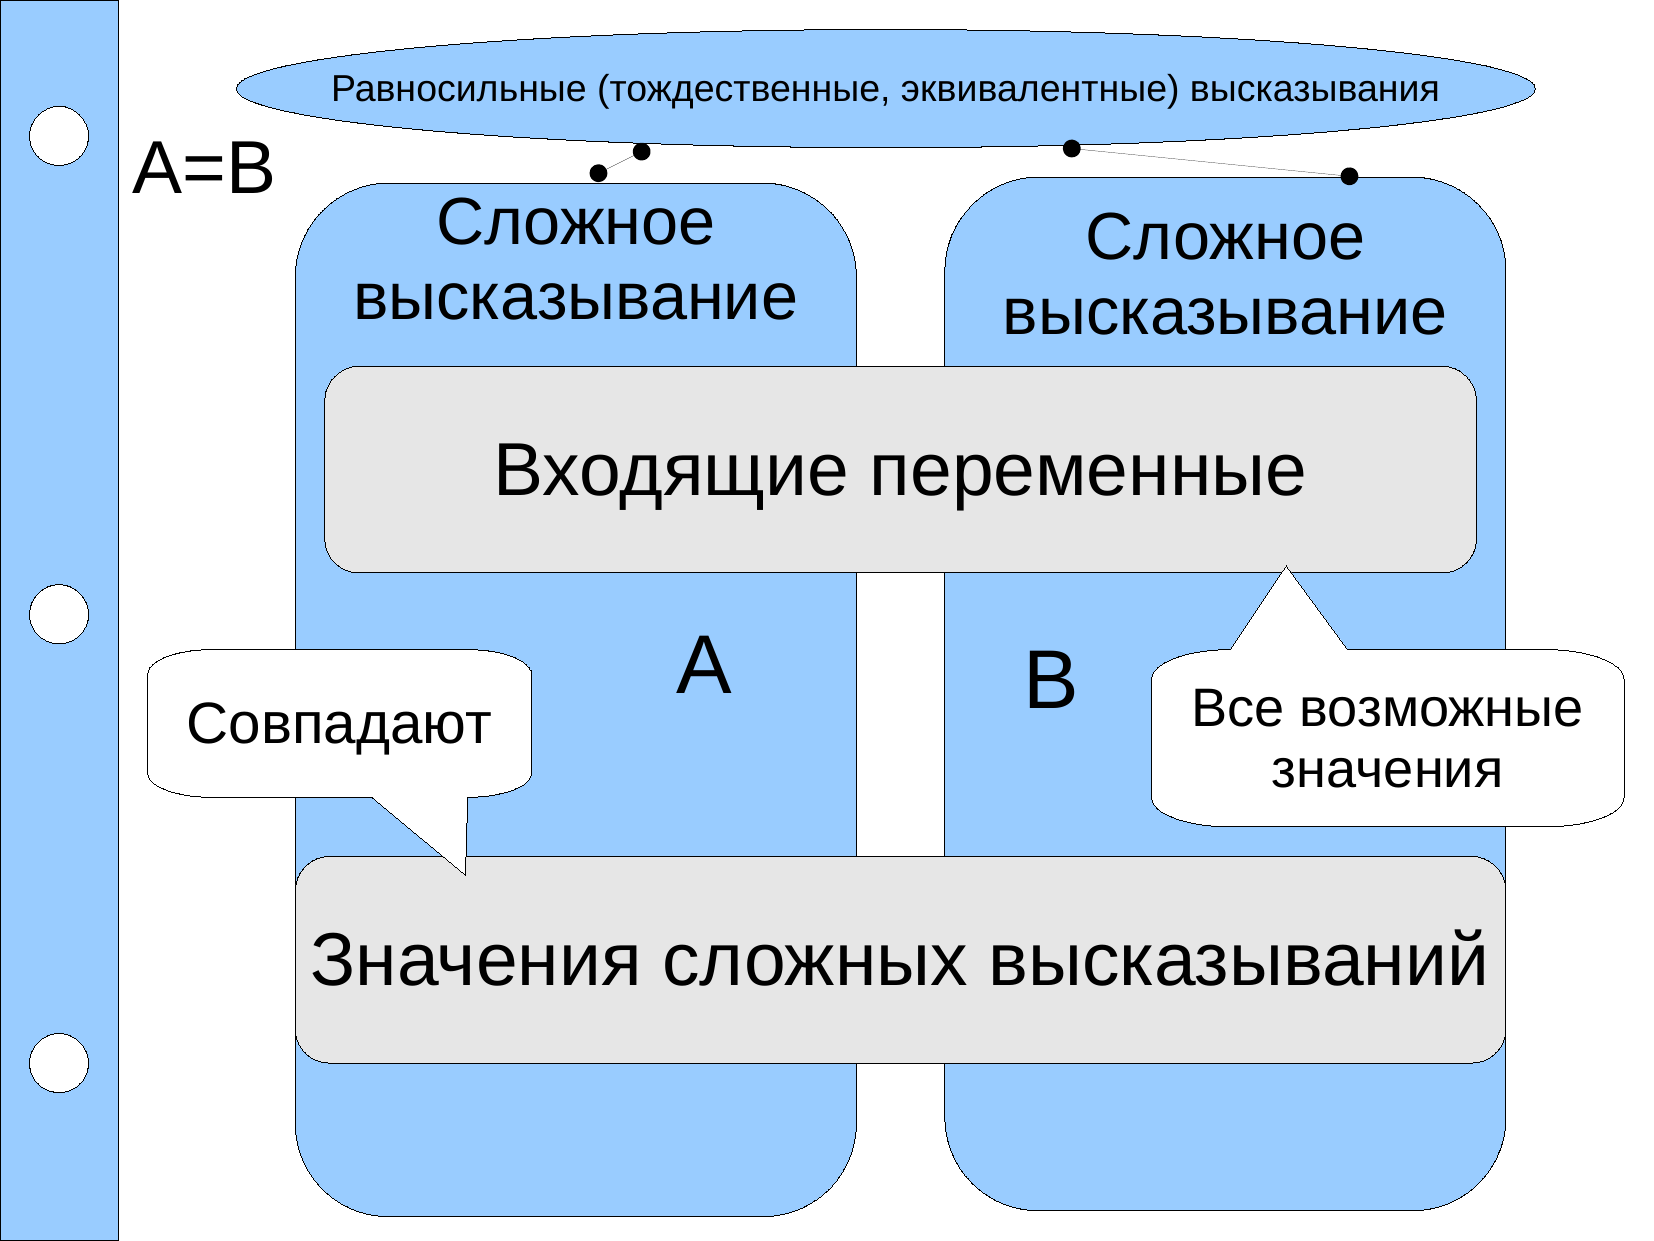

Равносильные (тождественные, эквивалентные) высказывания
А=В
Сложное
высказывание
В
Сложное
высказывание
 А
Входящие переменные
Совпадают
Все возможные
значения
Значения сложных высказываний